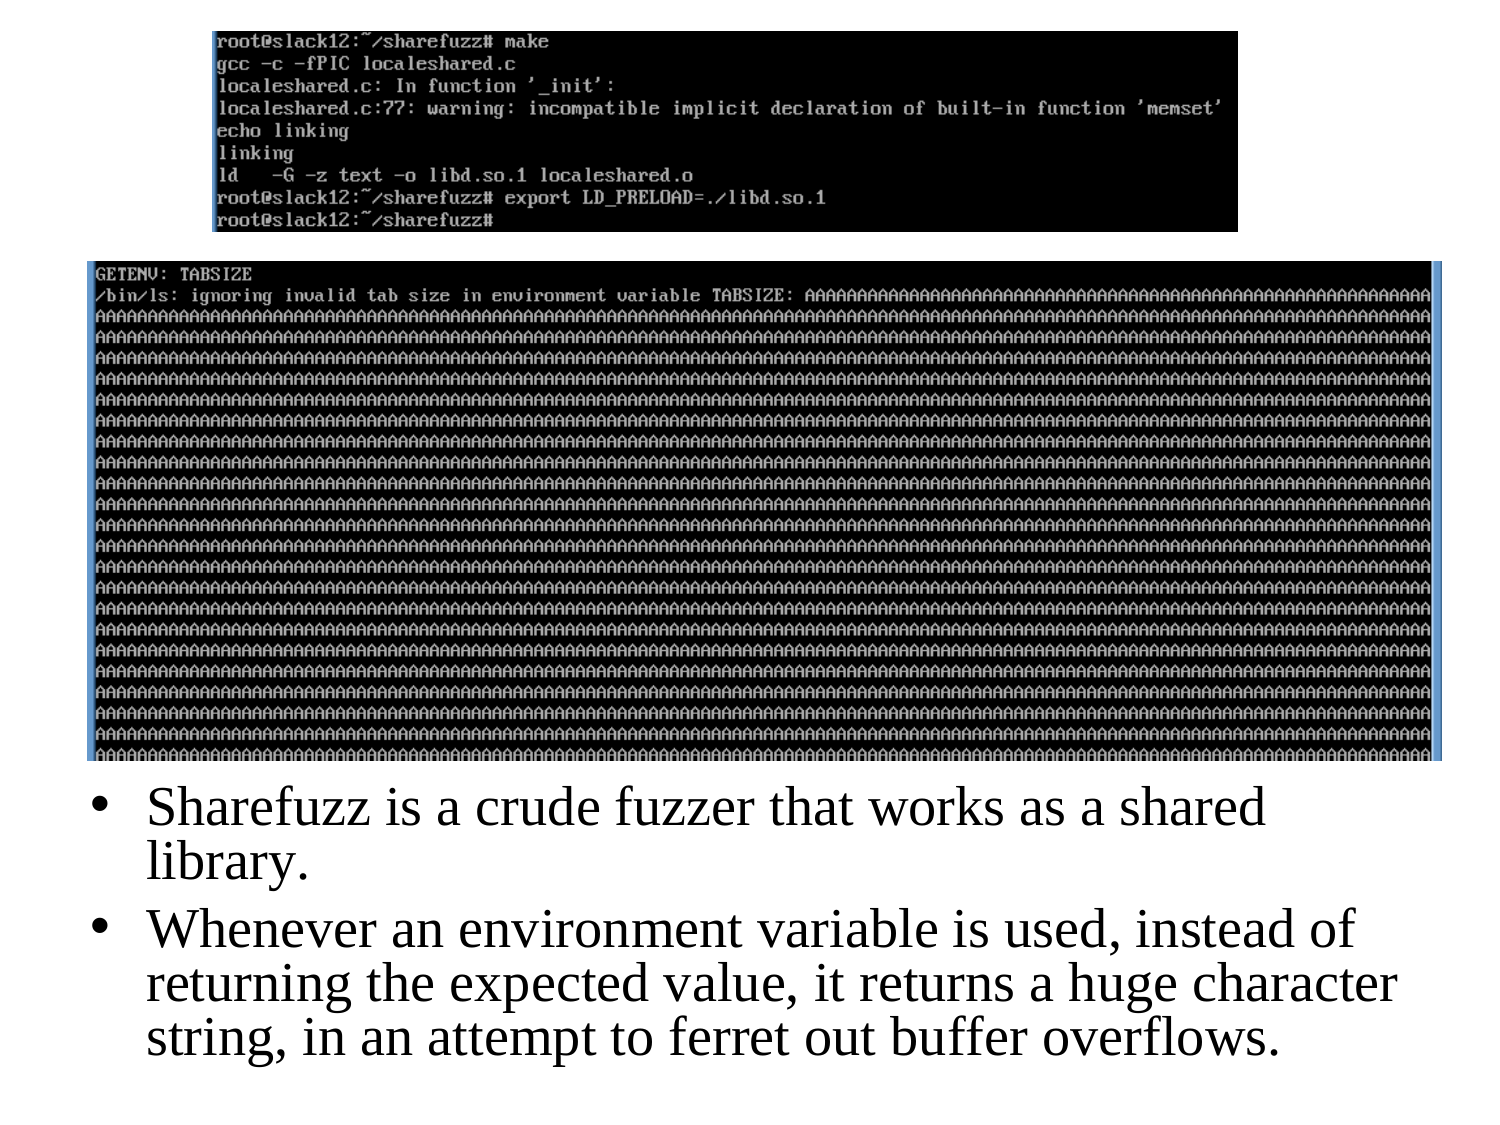

# Sharefuzz is a crude fuzzer that works as a shared library.
Whenever an environment variable is used, instead of returning the expected value, it returns a huge character string, in an attempt to ferret out buffer overflows.